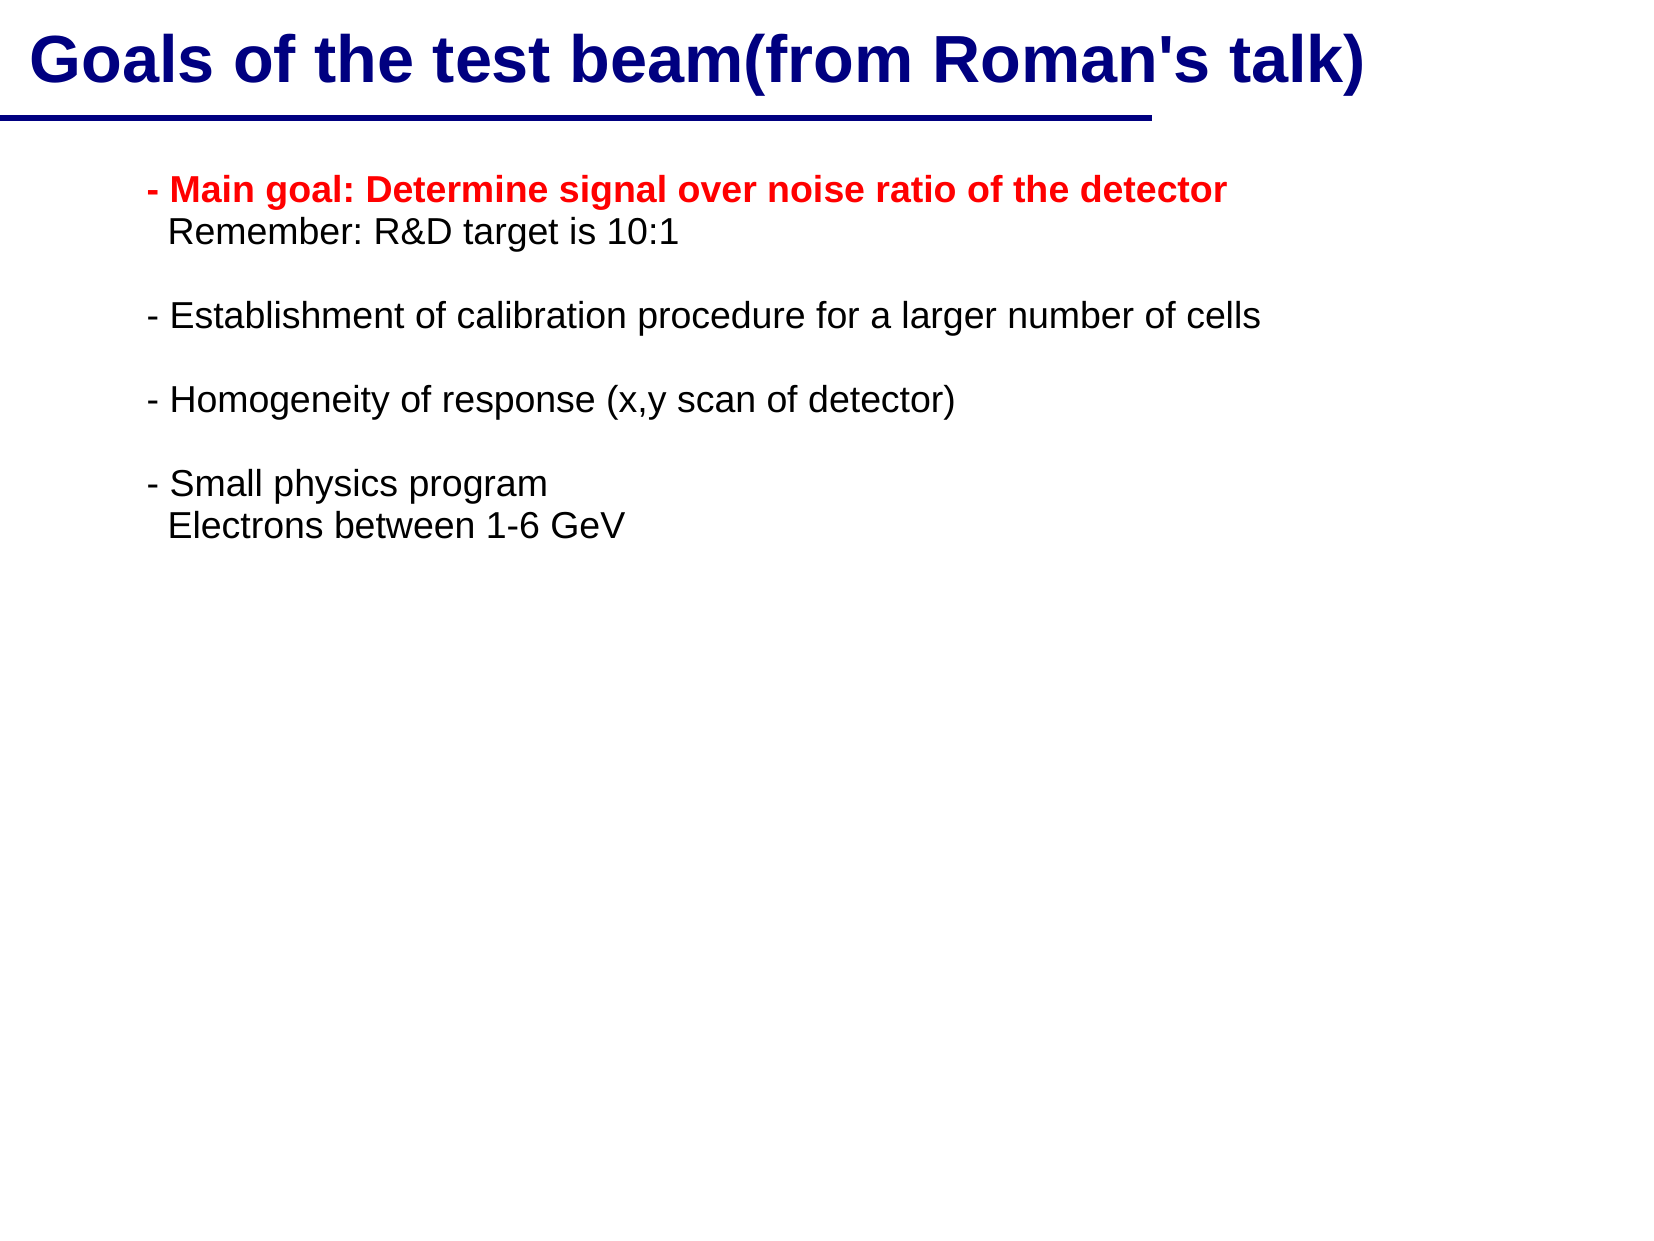

# Goals of the test beam(from Roman's talk)
- Main goal: Determine signal over noise ratio of the detector
 Remember: R&D target is 10:1
- Establishment of calibration procedure for a larger number of cells
- Homogeneity of response (x,y scan of detector)
- Small physics program
 Electrons between 1-6 GeV